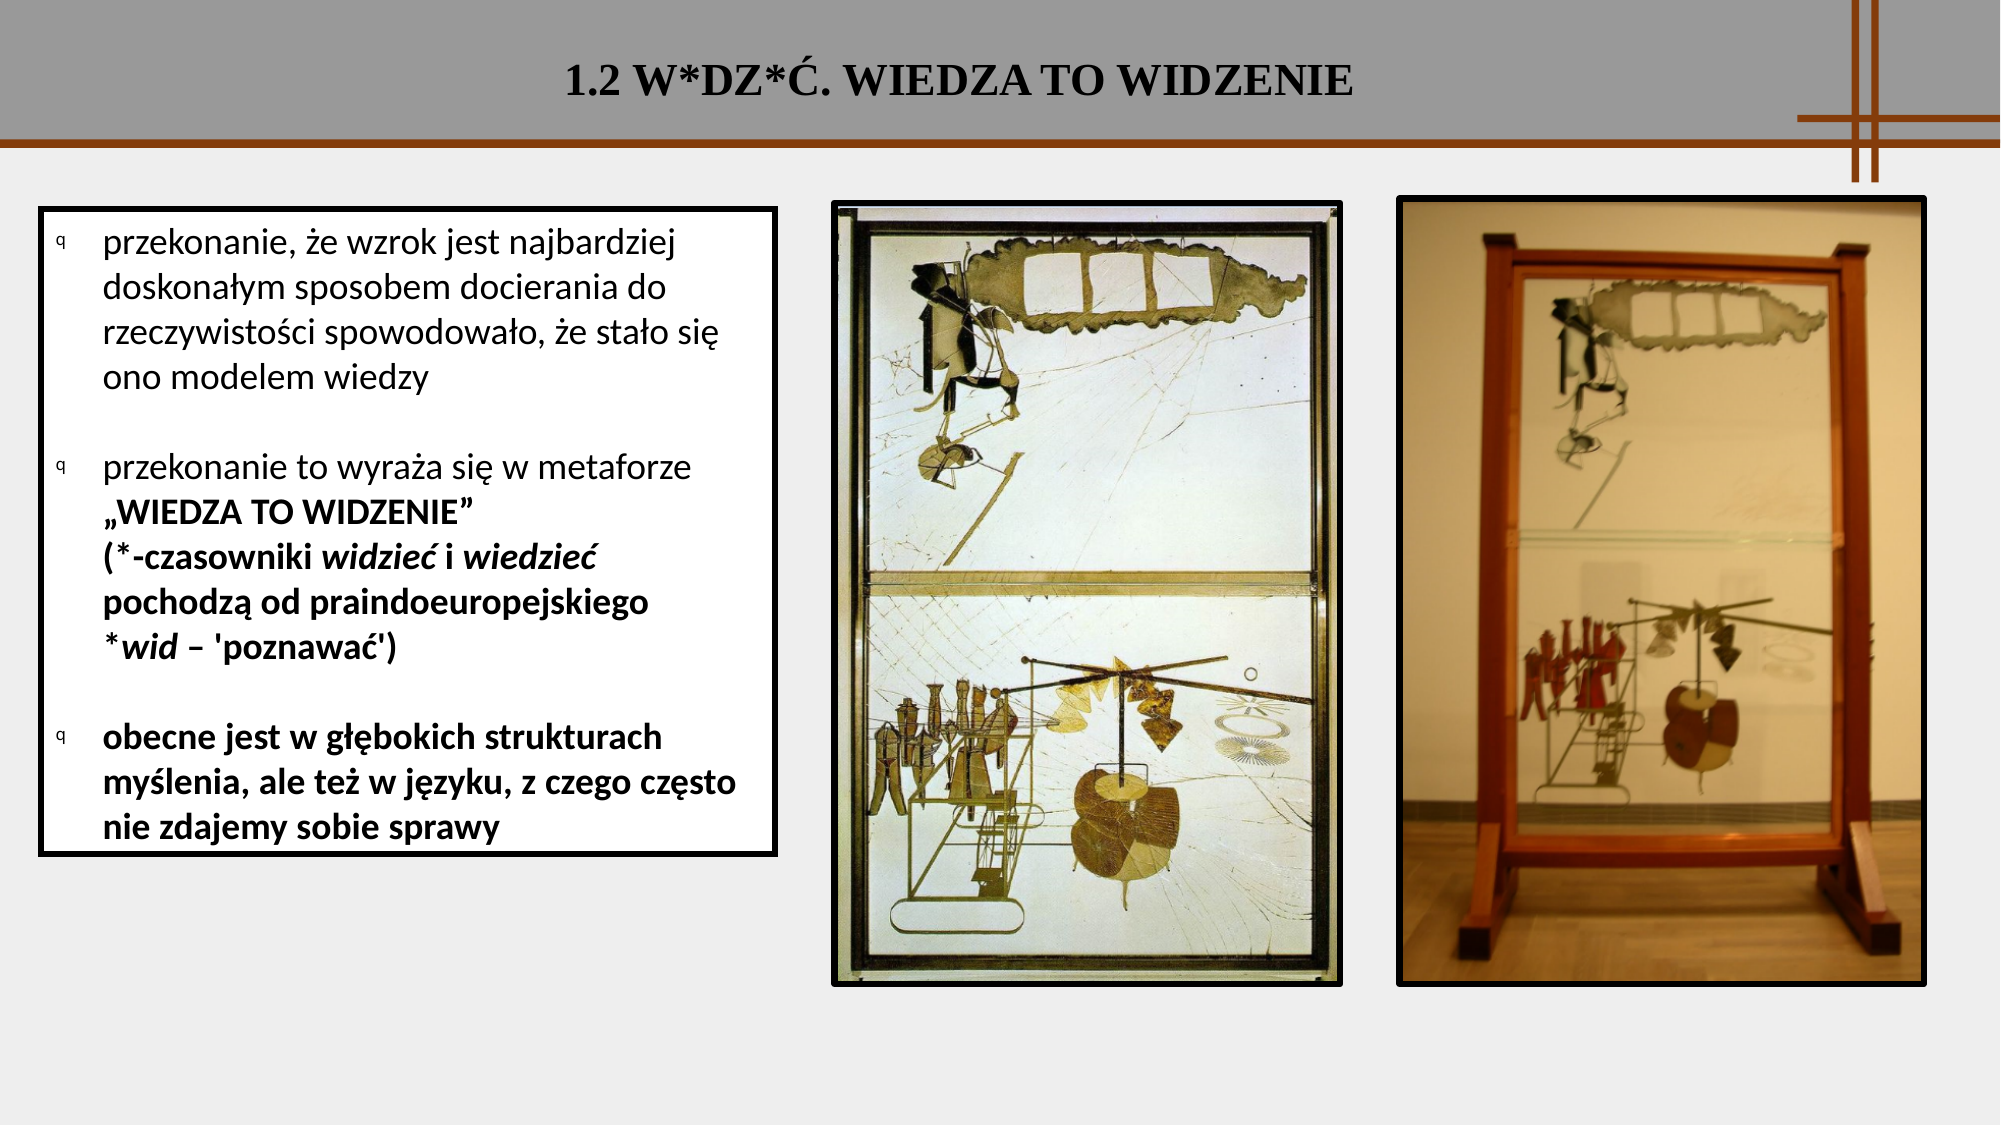

1.2 W*DZ*Ć. WIEDZA TO WIDZENIE
przekonanie, że wzrok jest najbardziej doskonałym sposobem docierania do rzeczywistości spowodowało, że stało się ono modelem wiedzy
przekonanie to wyraża się w metaforze „WIEDZA TO WIDZENIE”
(*-czasowniki widzieć i wiedzieć
pochodzą od praindoeuropejskiego
*wid – 'poznawać')
obecne jest w głębokich strukturach myślenia, ale też w języku, z czego często nie zdajemy sobie sprawy